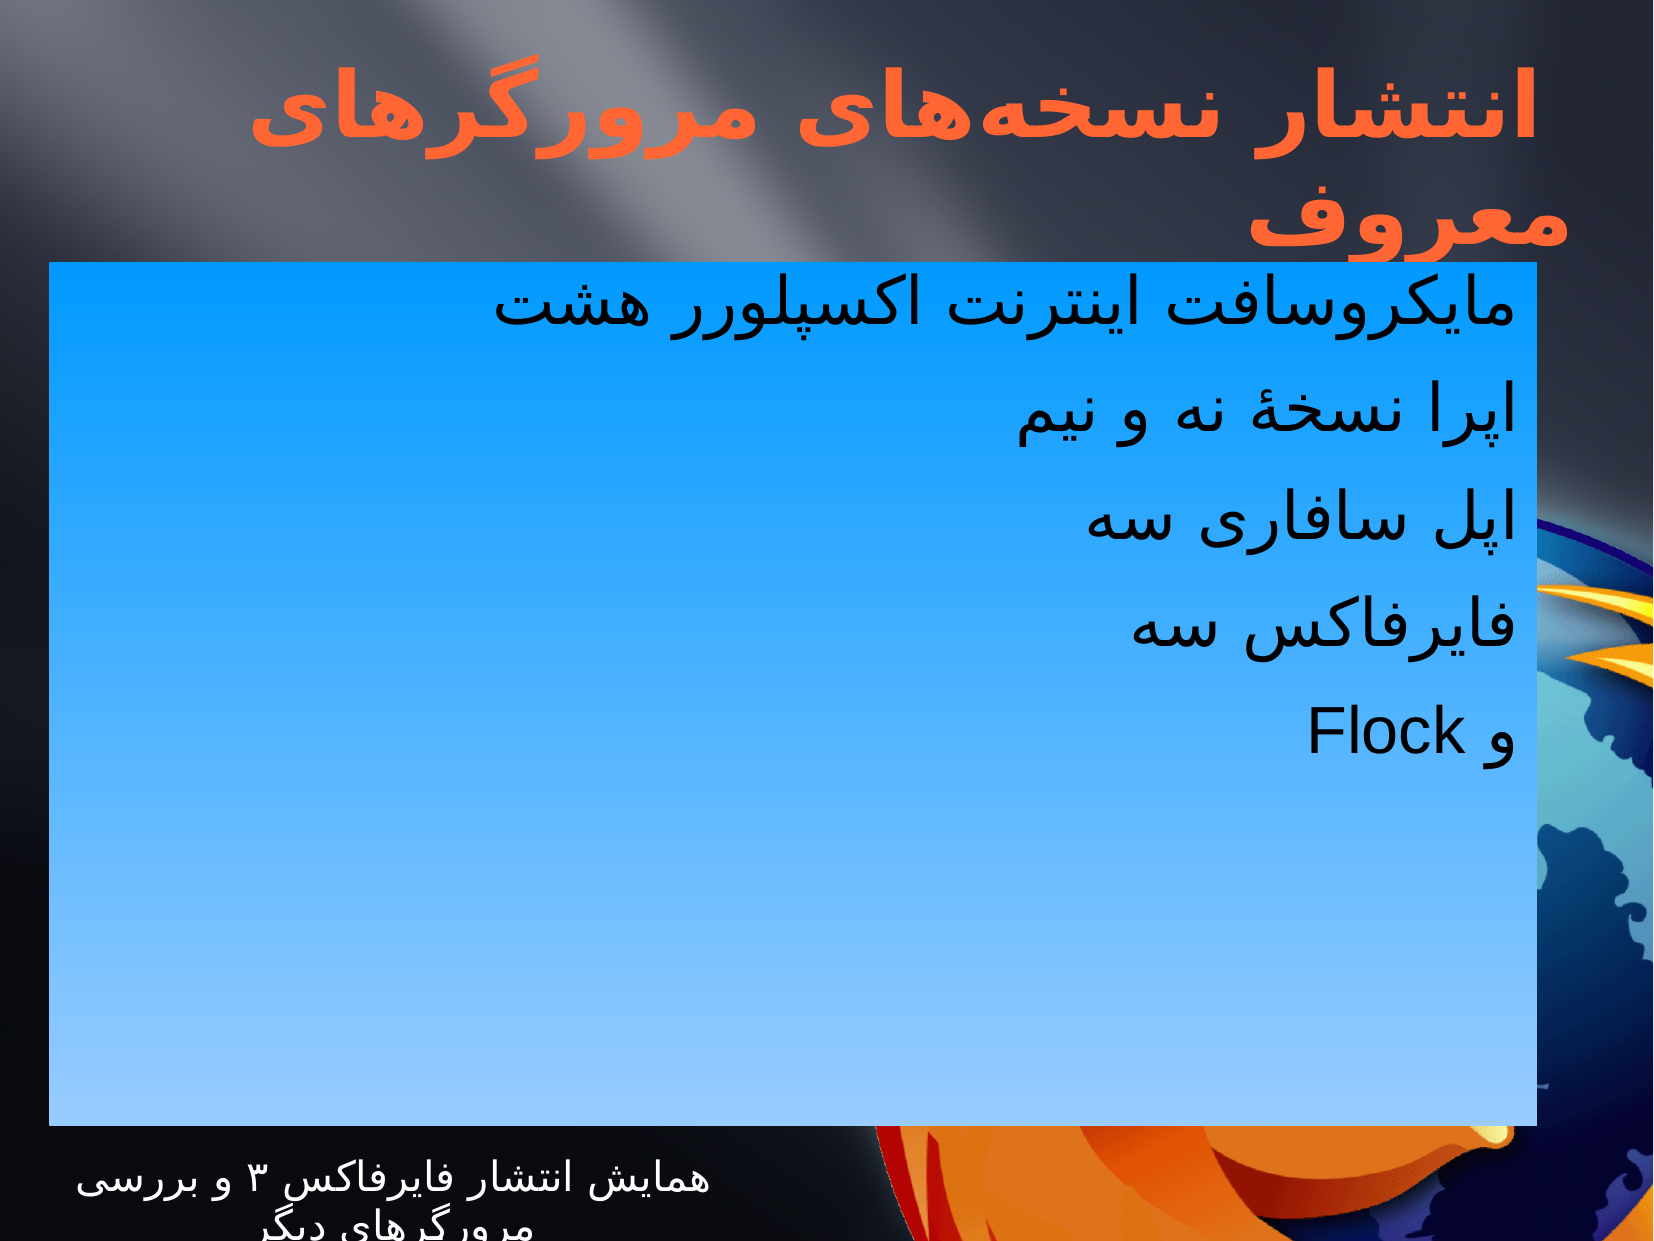

# انتشار نسخه‌های مرورگرهای معروف
مایکروسافت اینترنت اکسپلورر هشت
اپرا نسخهٔ نه و نیم
اپل سافاری سه
فایرفاکس سه
و Flock